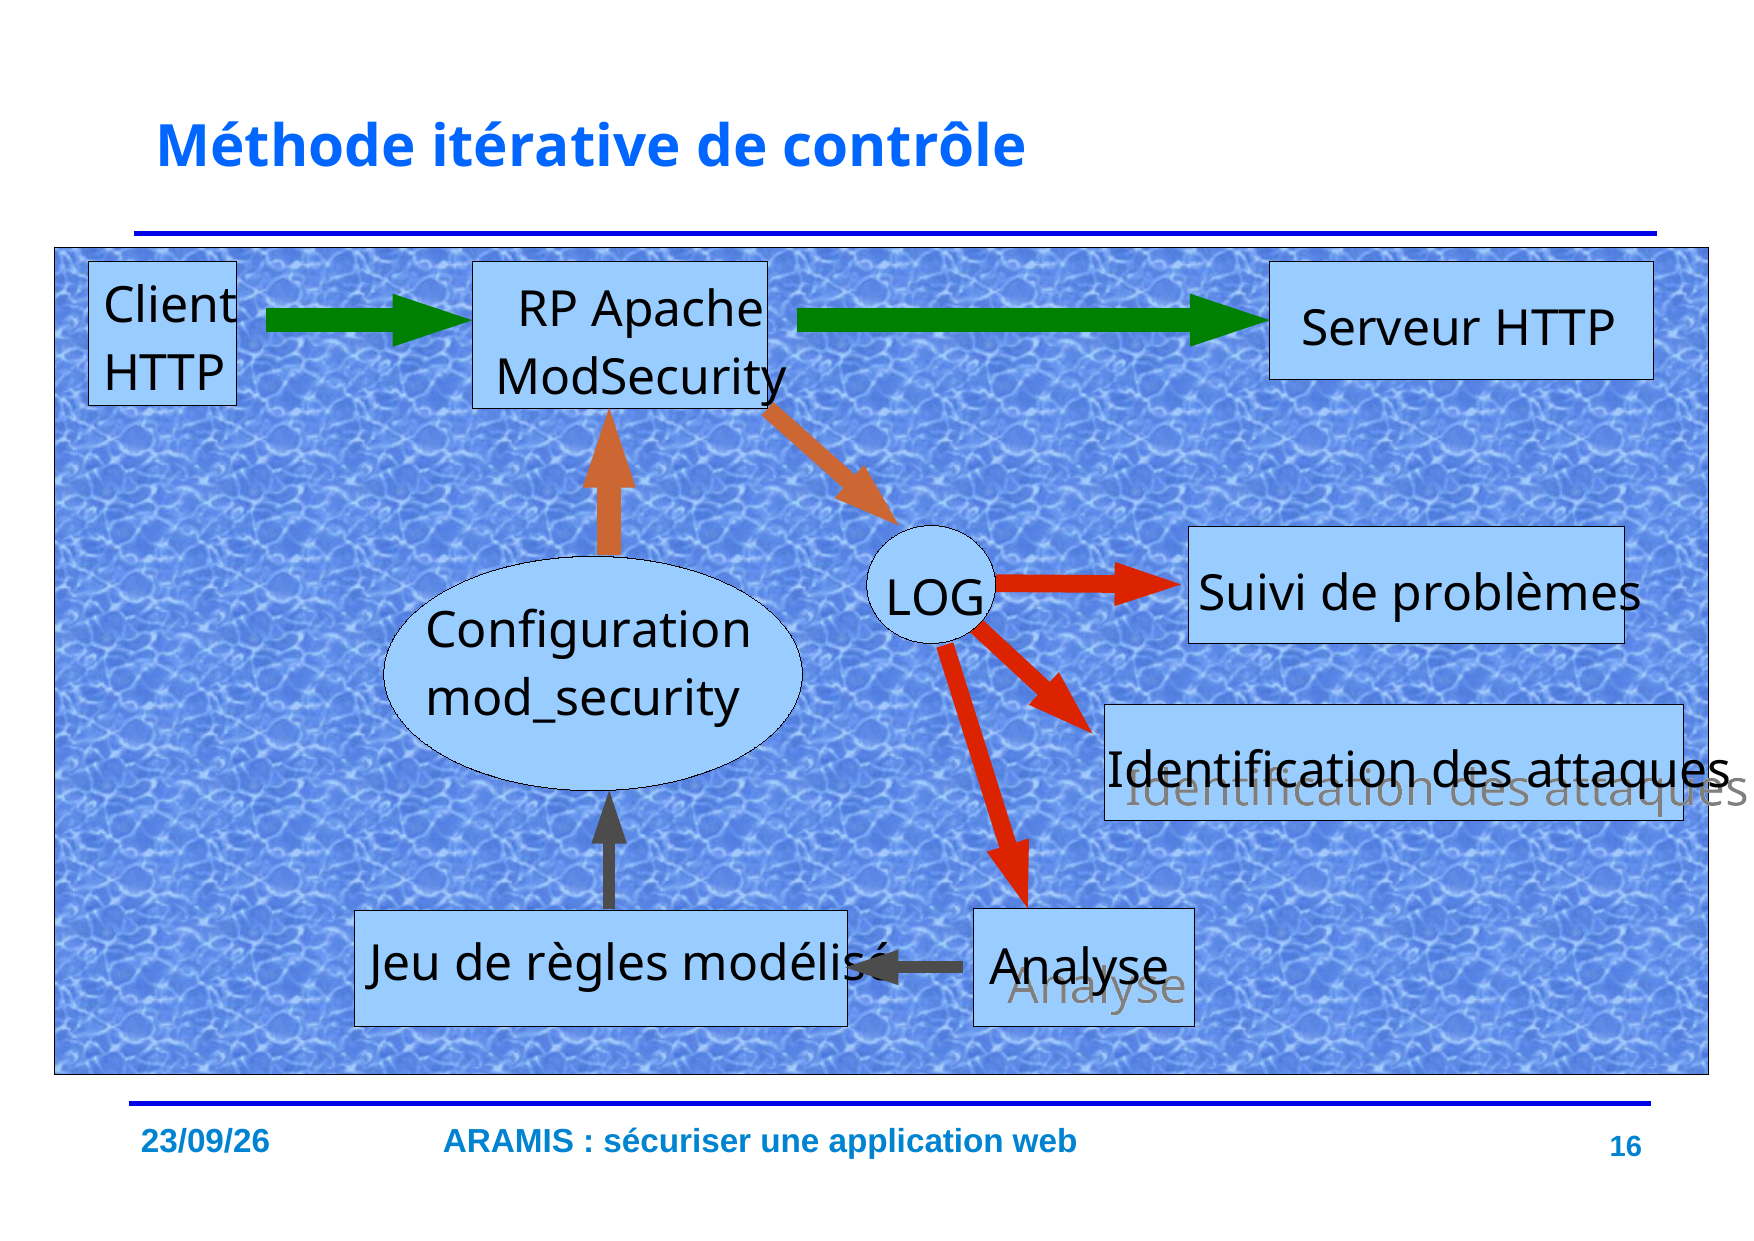

# Méthode itérative de contrôle
Client
HTTP
RP Apache
ModSecurity
Serveur HTTP
Suivi de problèmes
LOG
Configuration
mod_security
Identification des attaques
Jeu de règles modélisé
Analyse
ARAMIS : sécuriser une application web
16